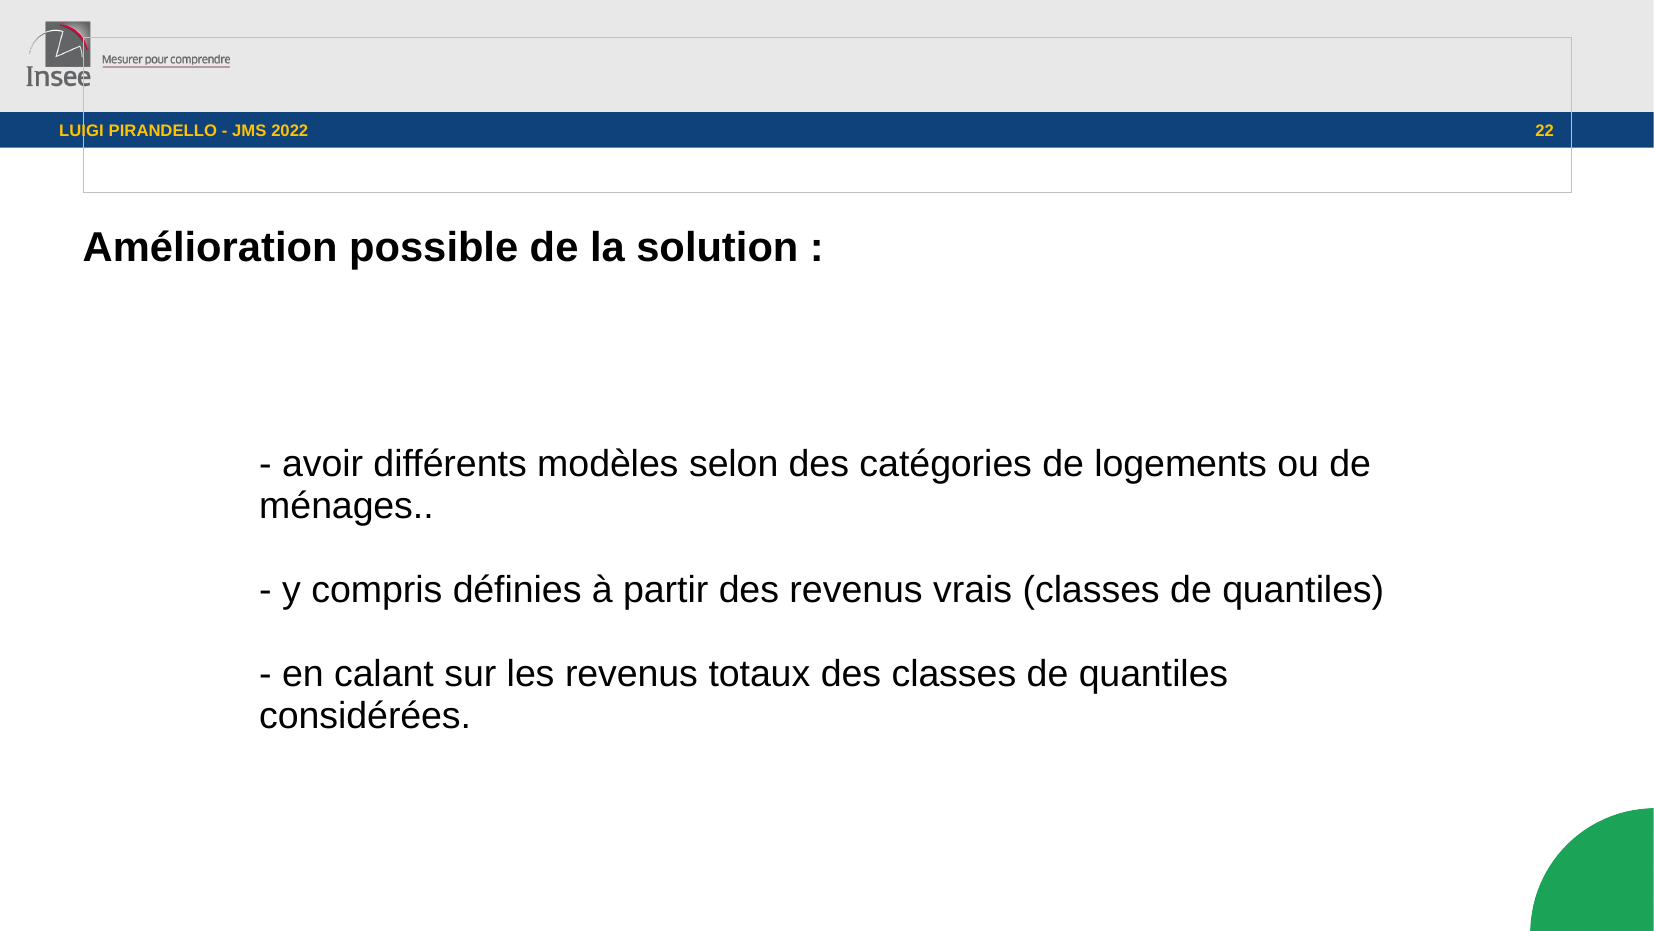

LUIGI PIRANDELLO - JMS 2022
22
Amélioration possible de la solution :
- avoir différents modèles selon des catégories de logements ou de ménages..
- y compris définies à partir des revenus vrais (classes de quantiles)
- en calant sur les revenus totaux des classes de quantiles considérées.